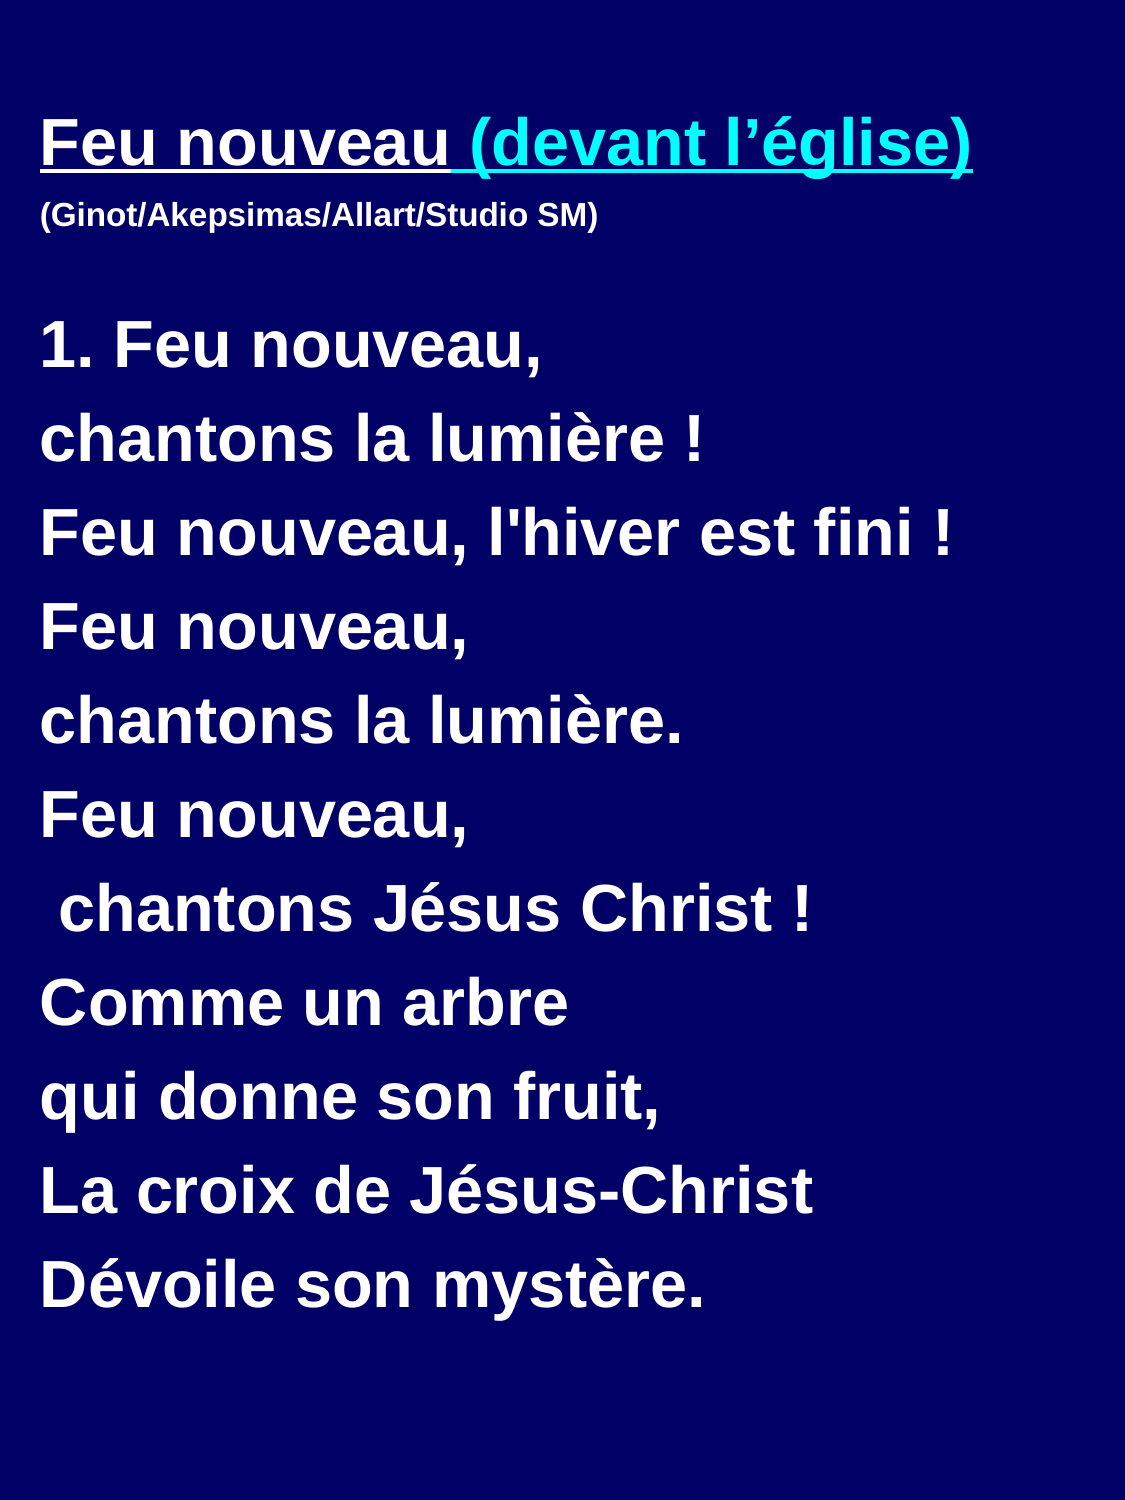

Feu nouveau (devant l’église)
(Ginot/Akepsimas/Allart/Studio SM)
1. Feu nouveau,
chantons la lumière !
Feu nouveau, l'hiver est fini !
Feu nouveau,
chantons la lumière.
Feu nouveau,
 chantons Jésus Christ !
Comme un arbre
qui donne son fruit,
La croix de Jésus-Christ
Dévoile son mystère.